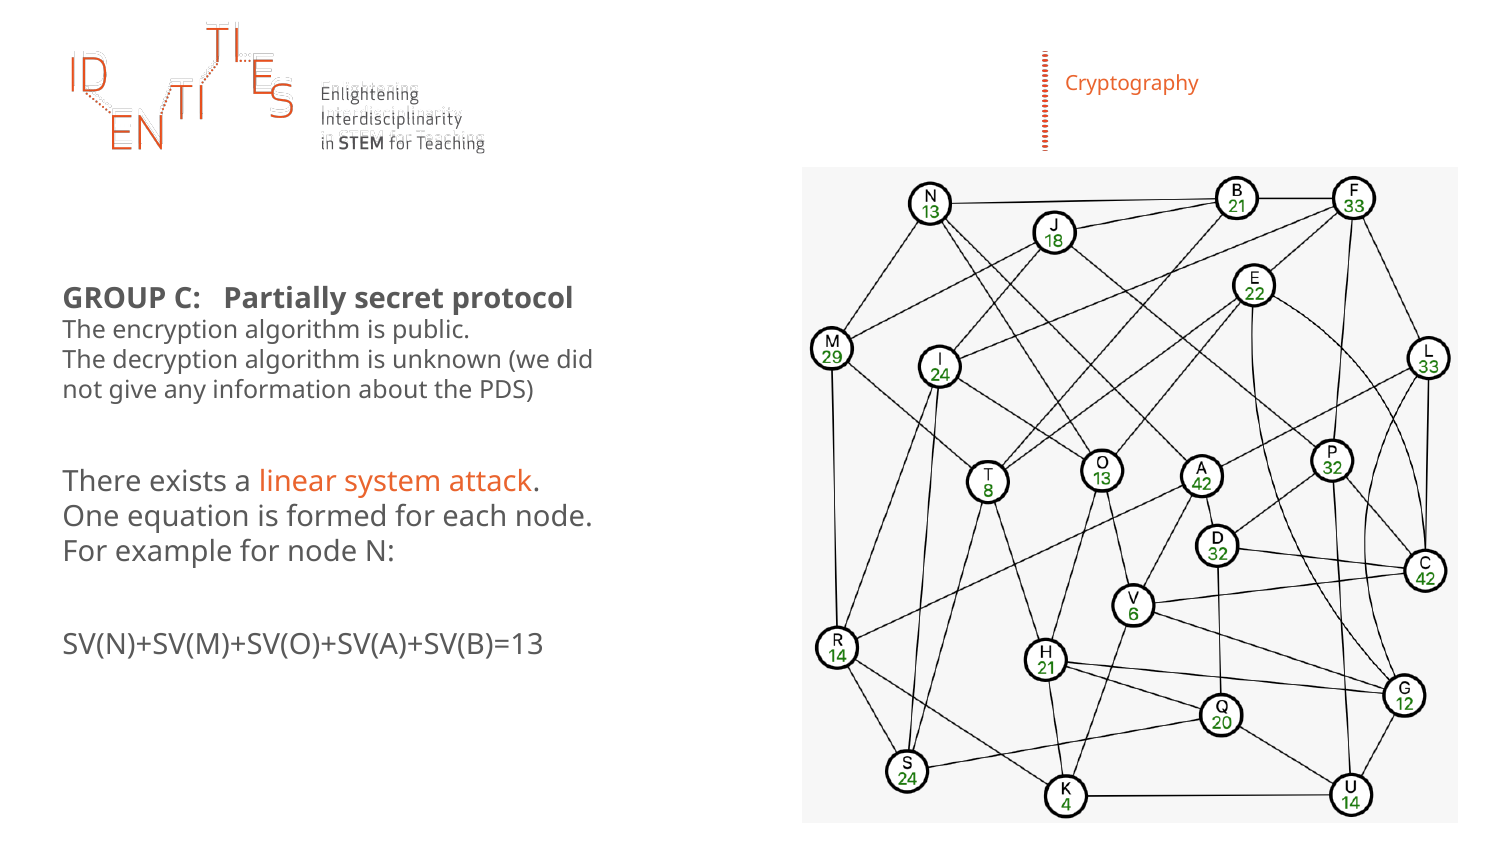

Cryptography
GROUP C: Partially secret protocol
The encryption algorithm is public.
The decryption algorithm is unknown (we did not give any information about the PDS)
There exists a linear system attack.
One equation is formed for each node.
For example for node N:
SV(N)+SV(M)+SV(O)+SV(A)+SV(B)=13